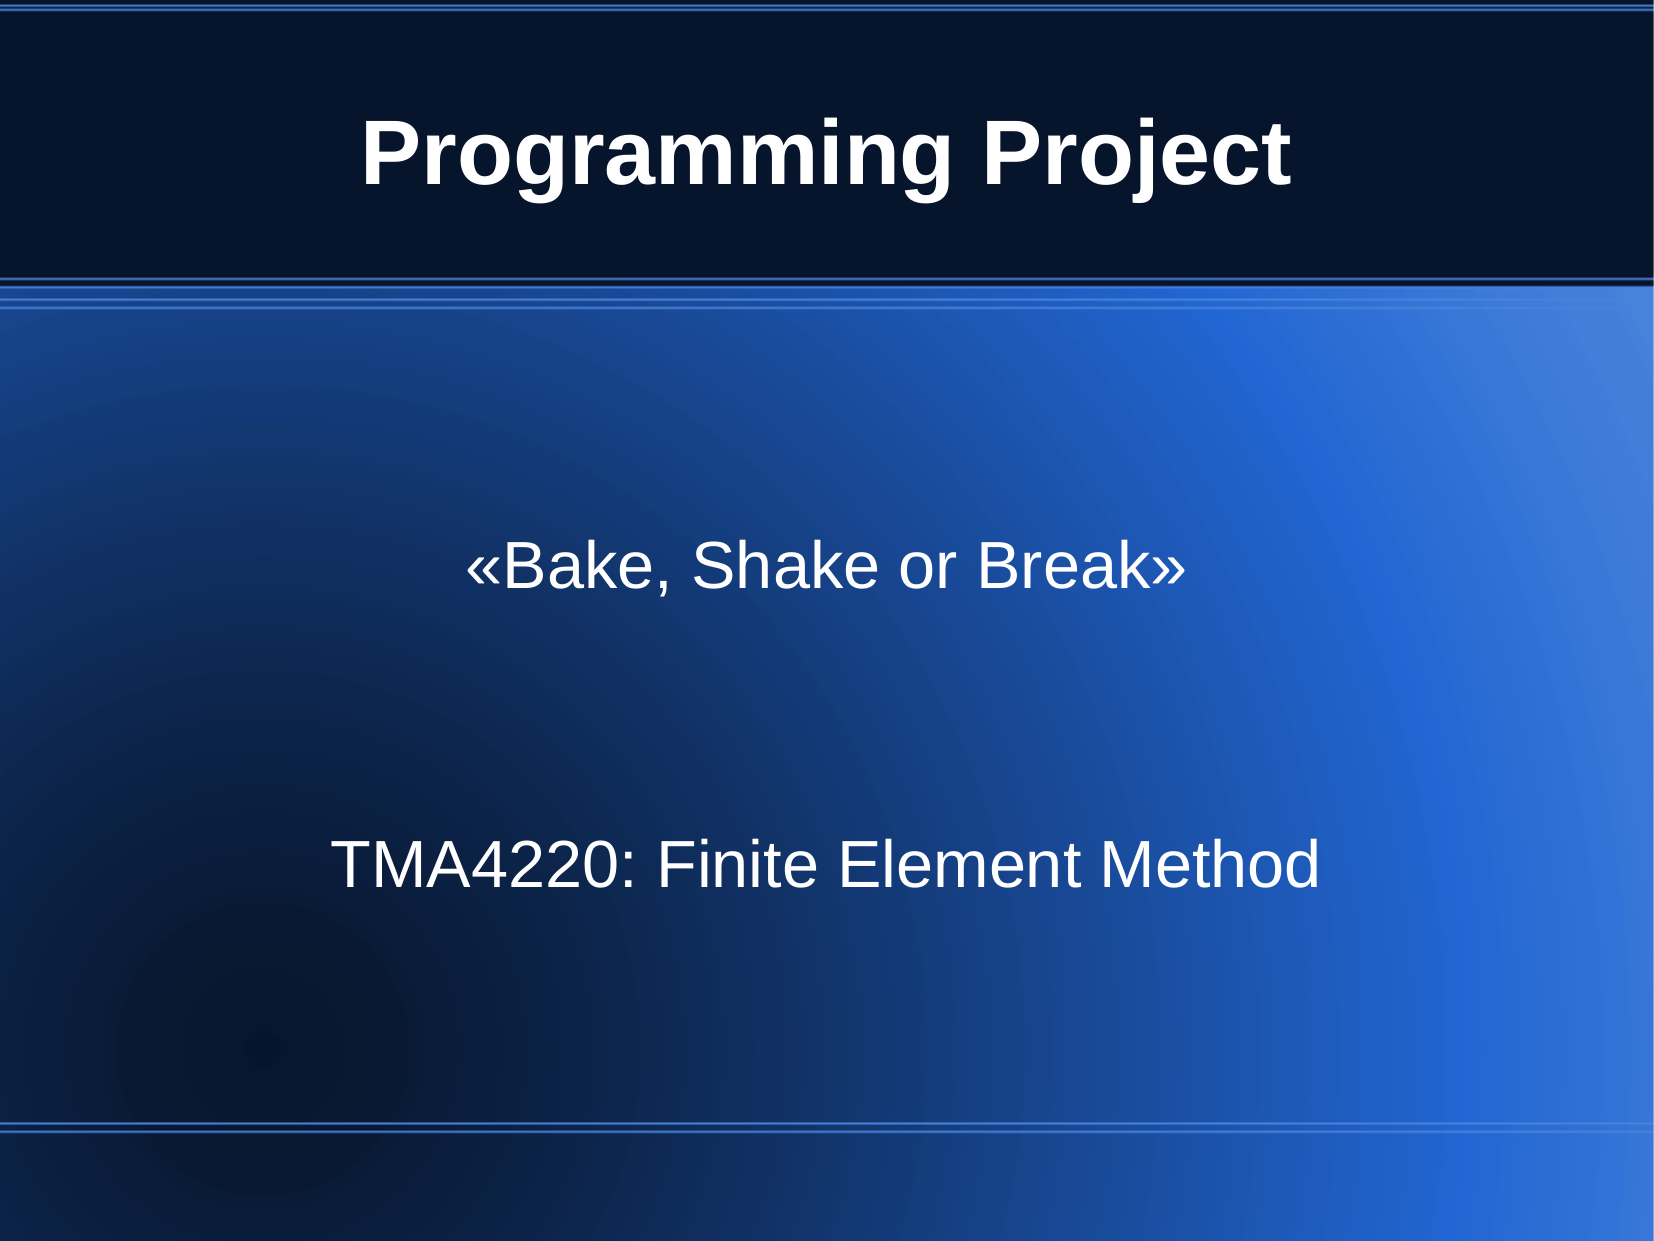

# Programming Project
«Bake, Shake or Break»
TMA4220: Finite Element Method